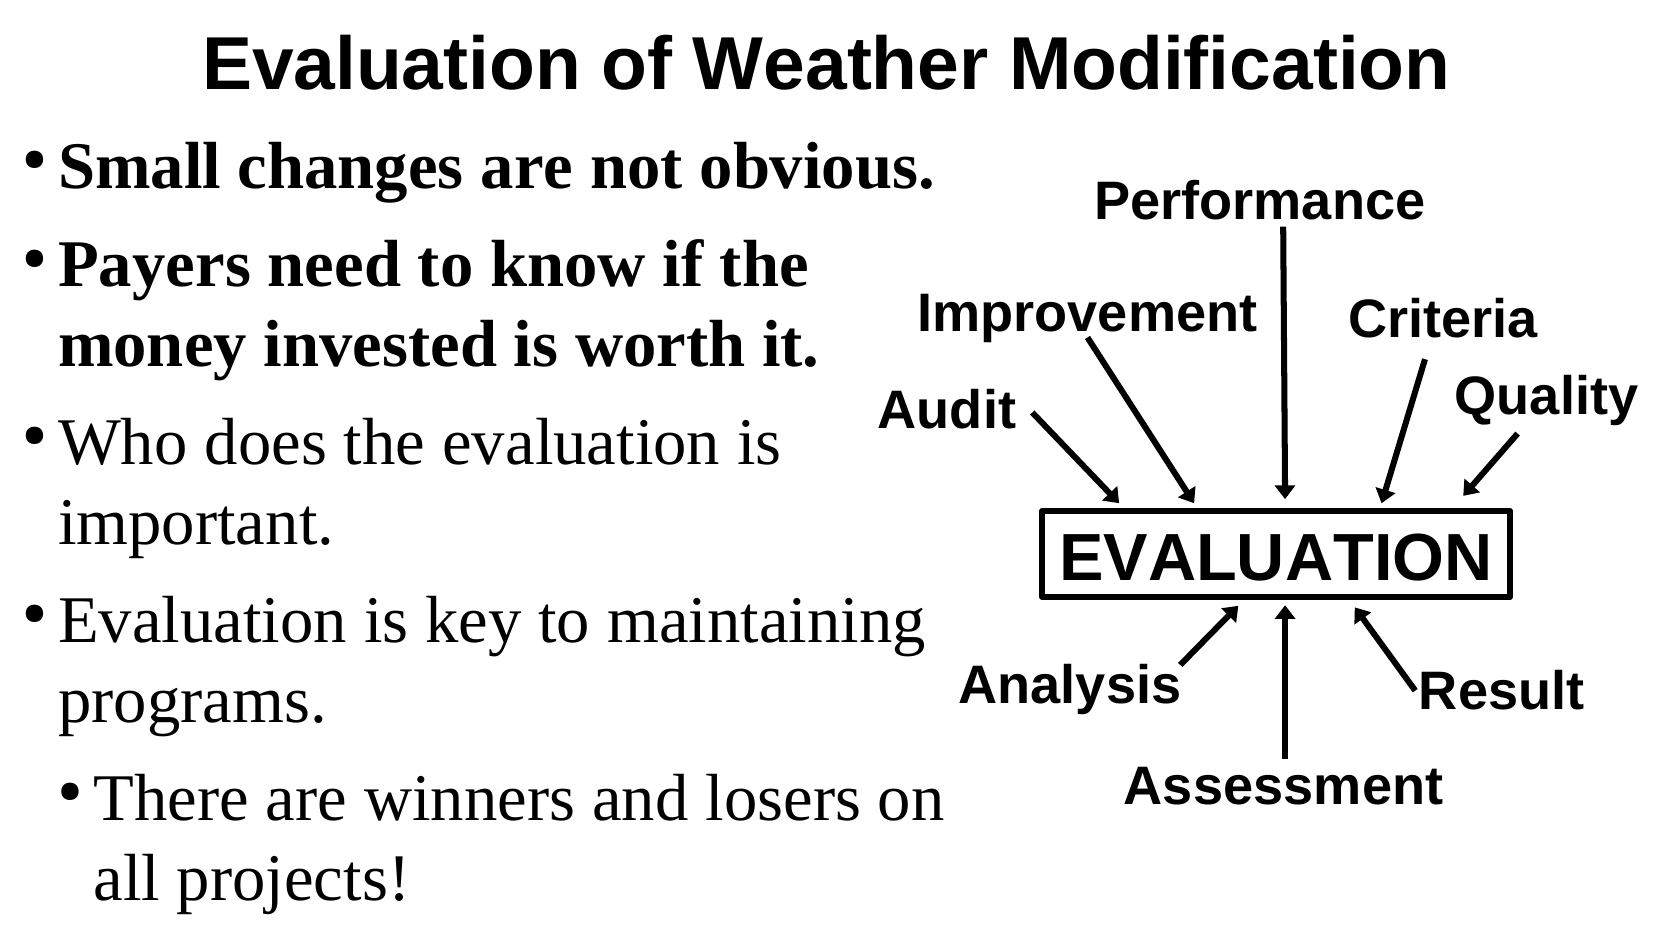

# Evaluation of Weather Modification
Small changes are not obvious.
Payers need to know if the money invested is worth it.
Who does the evaluation is important.
Evaluation is key to maintaining programs.
There are winners and losers on all projects!
Performance
Improvement
Criteria
Quality
Audit
EVALUATION
Analysis
Result
Assessment